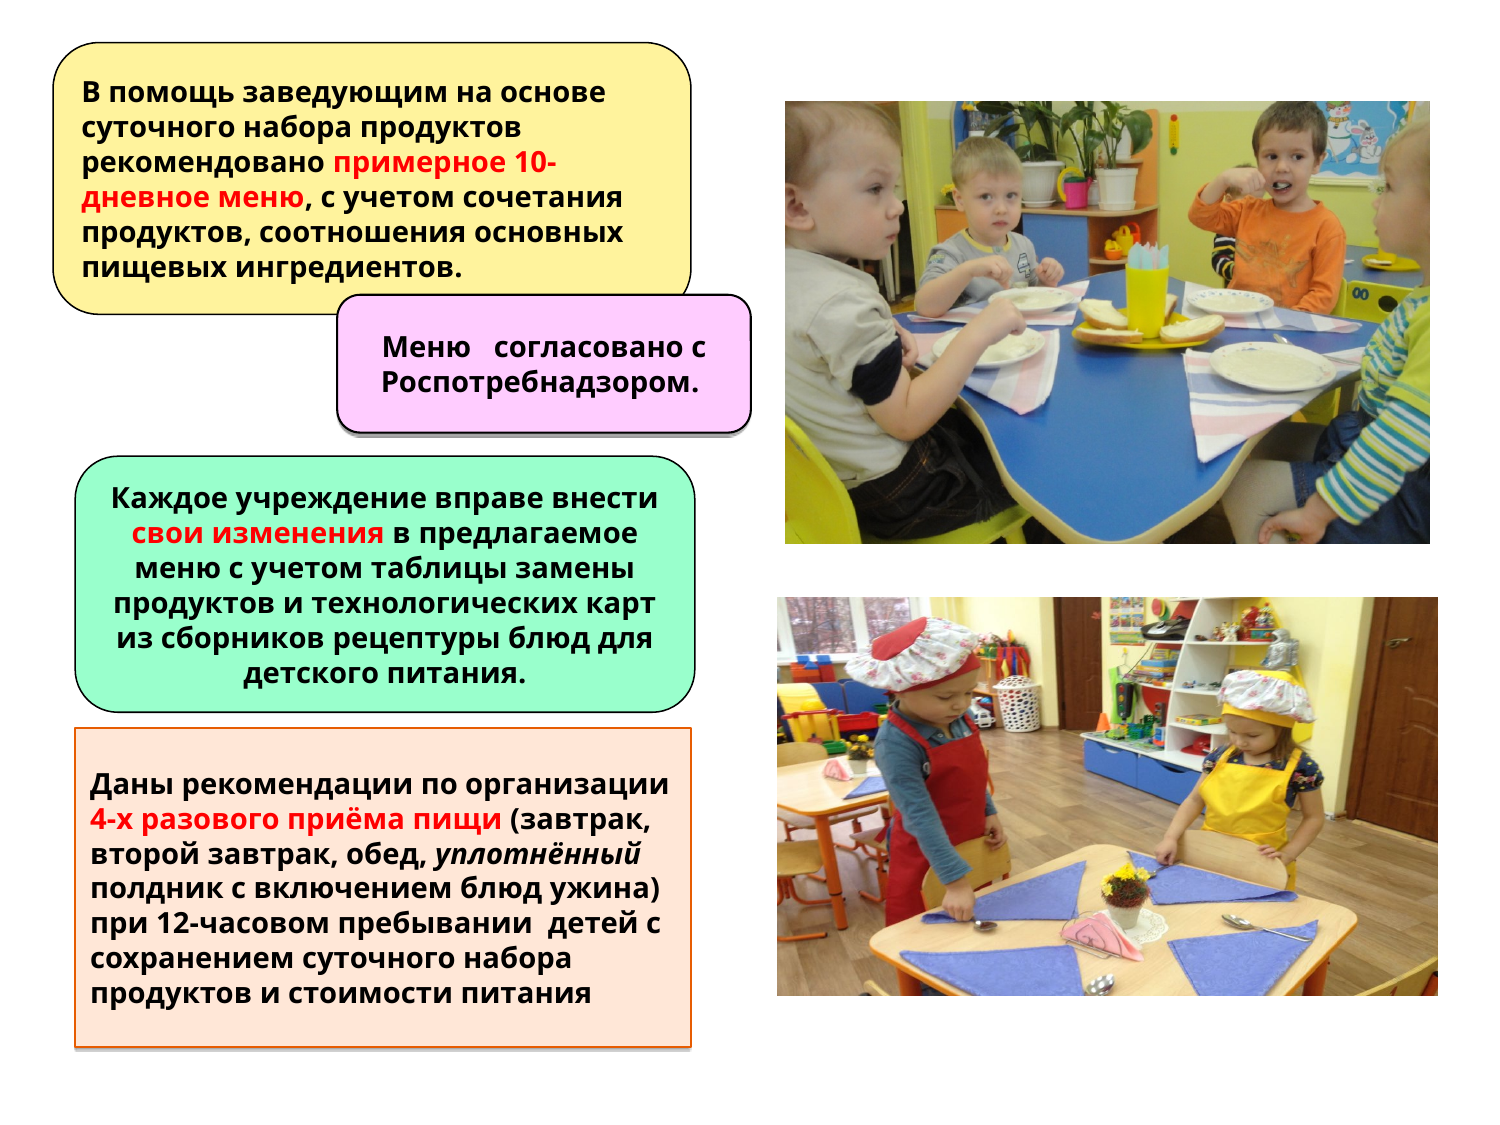

В помощь заведующим на основе суточного набора продуктов рекомендовано примерное 10-дневное меню, с учетом сочетания продуктов, соотношения основных пищевых ингредиентов.
Меню согласовано с Роспотребнадзором.
Каждое учреждение вправе внести свои изменения в предлагаемое меню с учетом таблицы замены продуктов и технологических карт из сборников рецептуры блюд для детского питания.
Даны рекомендации по организации 4-х разового приёма пищи (завтрак, второй завтрак, обед, уплотнённый полдник с включением блюд ужина) при 12-часовом пребывании детей с сохранением суточного набора продуктов и стоимости питания